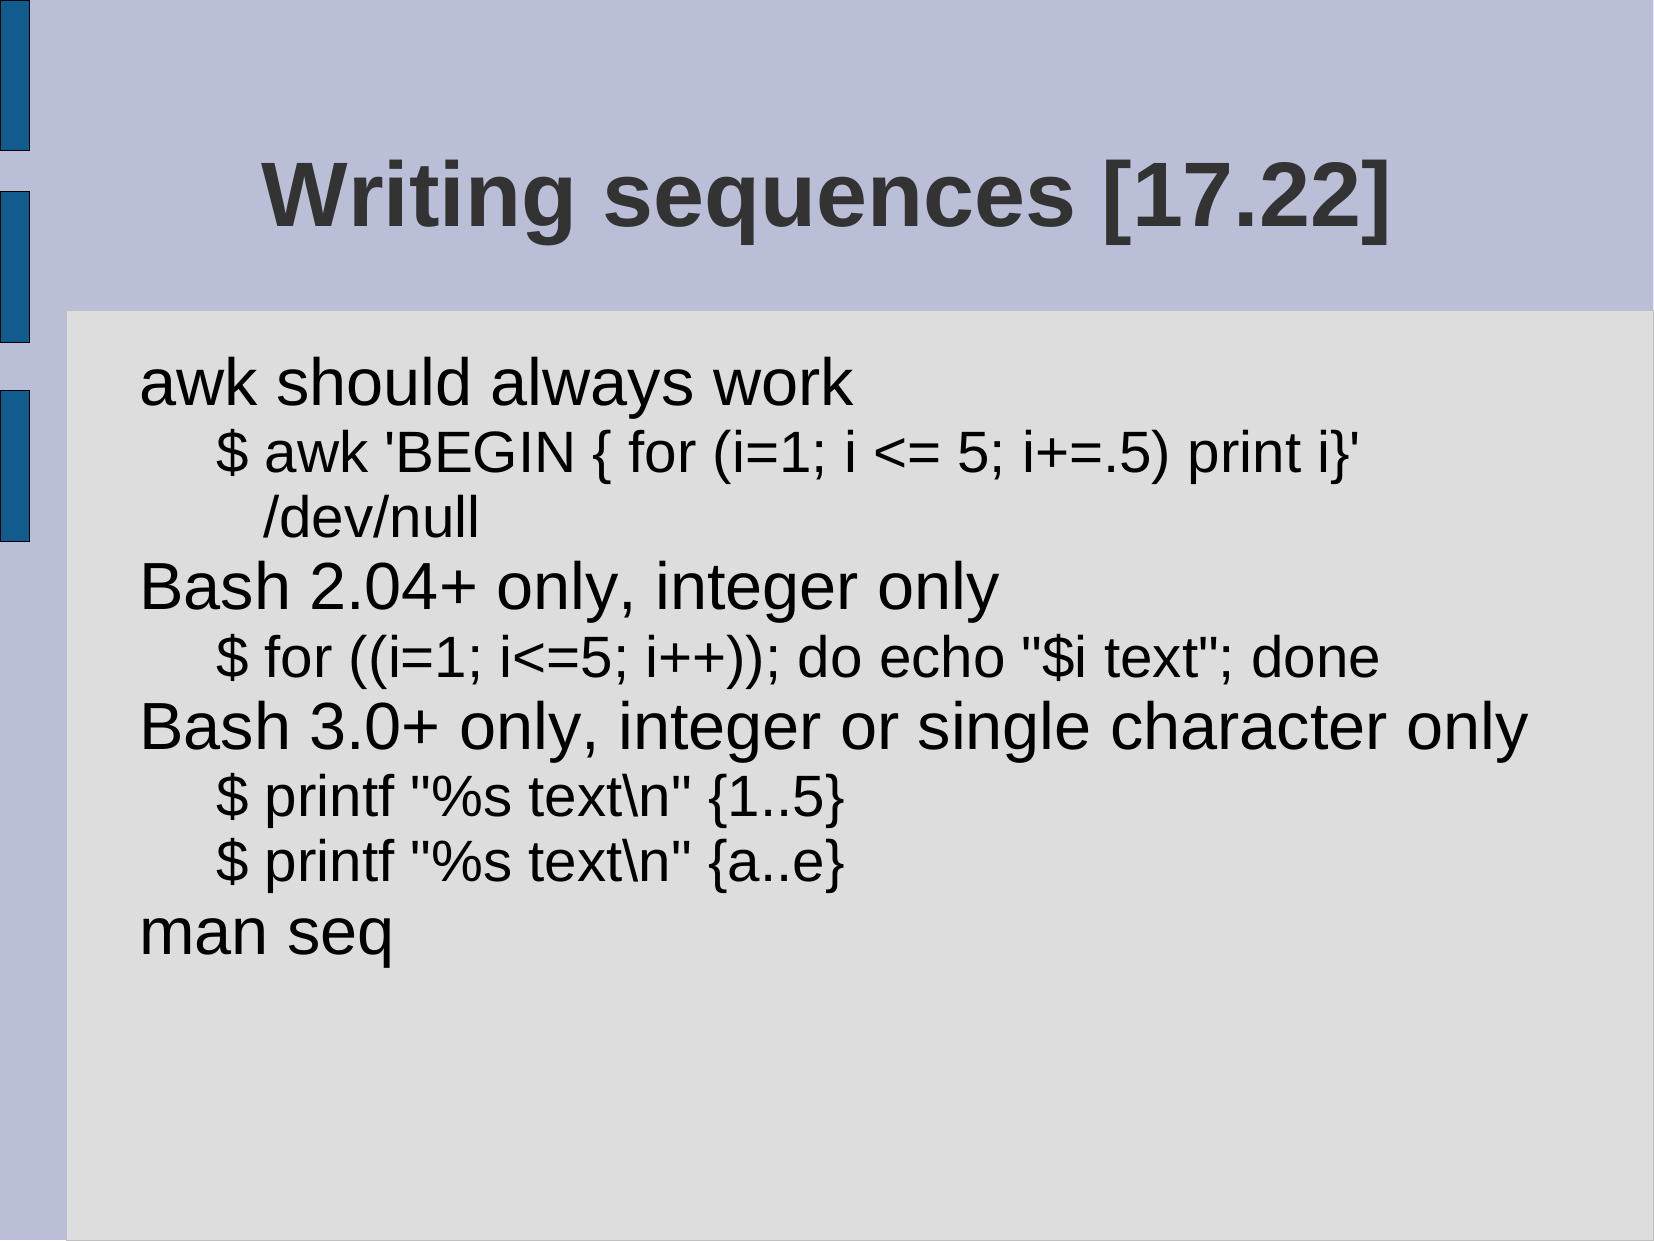

# Writing sequences [17.22]
awk should always work
$ awk 'BEGIN { for (i=1; i <= 5; i+=.5) print i}' /dev/null
Bash 2.04+ only, integer only
$ for ((i=1; i<=5; i++)); do echo "$i text"; done
Bash 3.0+ only, integer or single character only
$ printf "%s text\n" {1..5}
$ printf "%s text\n" {a..e}
man seq